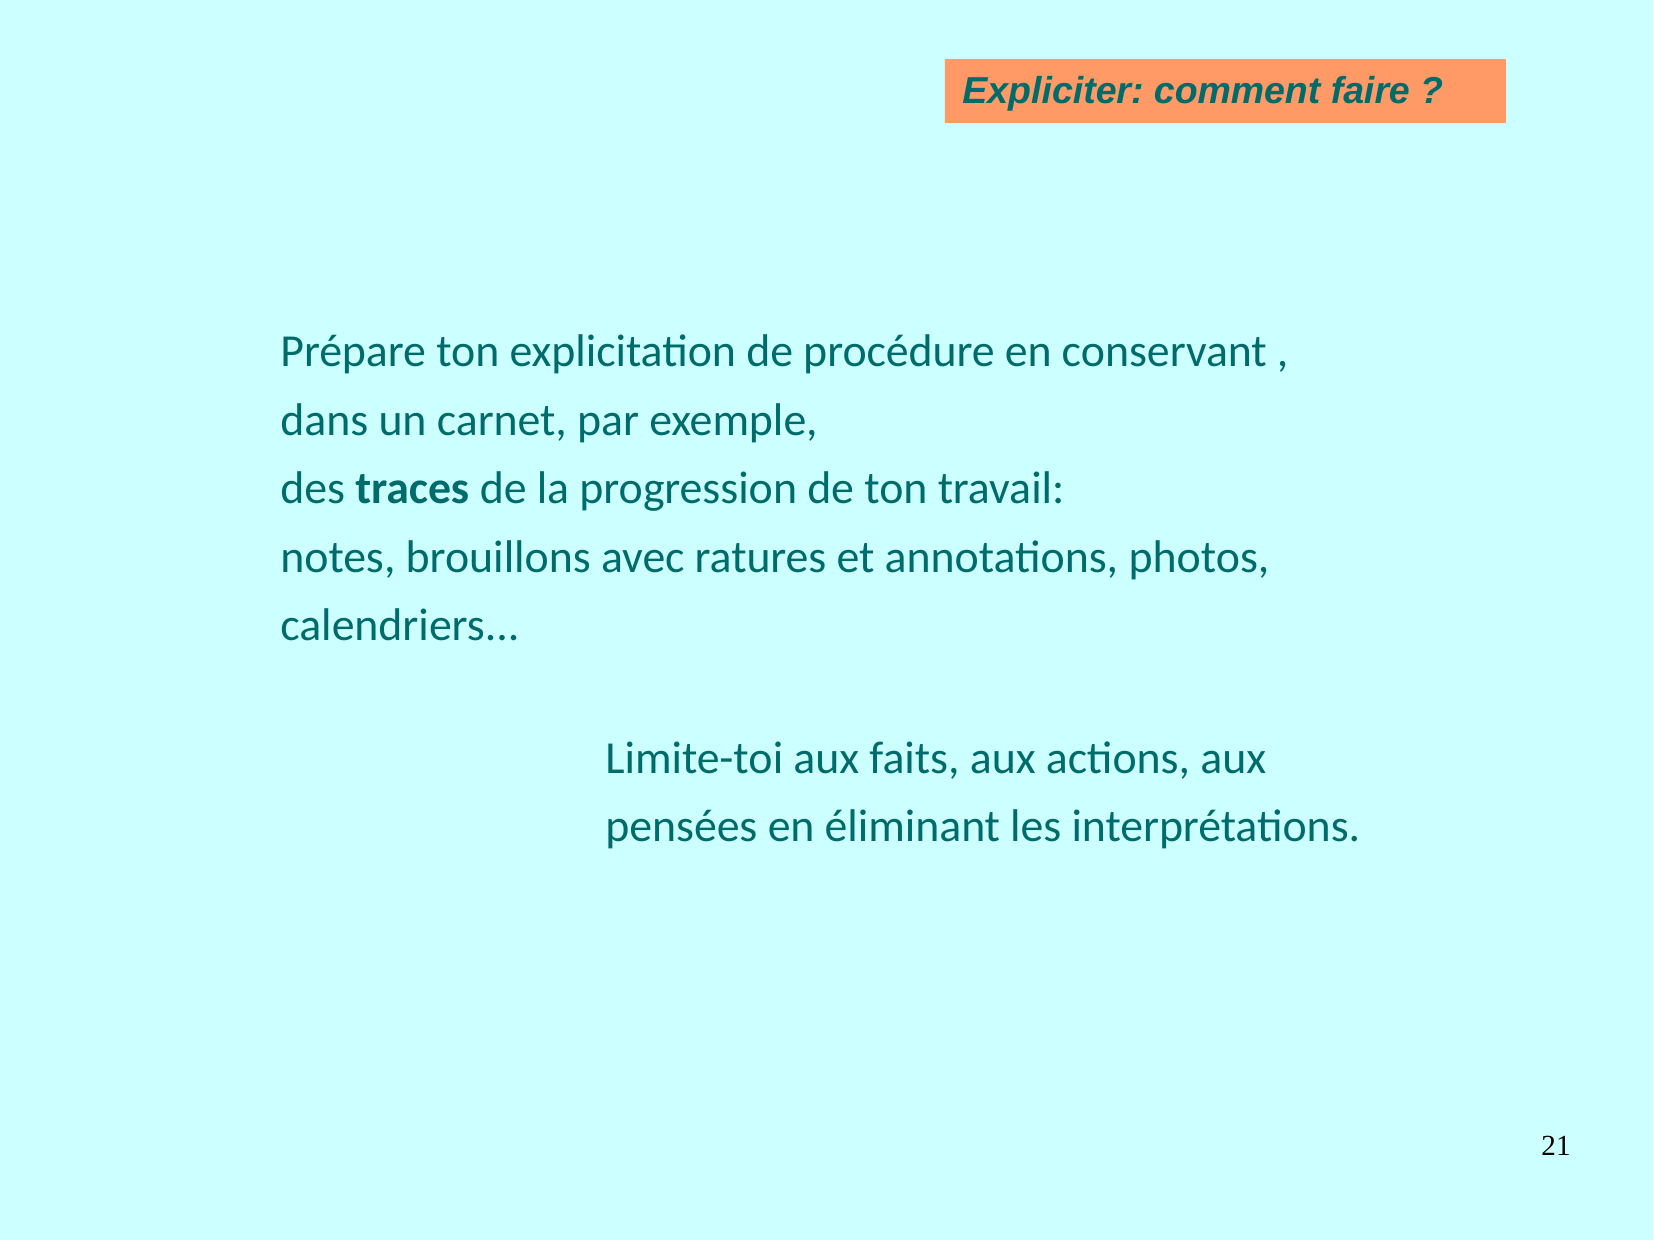

Expliciter: comment faire ?
Prépare ton explicitation de procédure en conservant ,
dans un carnet, par exemple,
des traces de la progression de ton travail:
notes, brouillons avec ratures et annotations, photos, calendriers...
Limite-toi aux faits, aux actions, aux pensées en éliminant les interprétations.
21